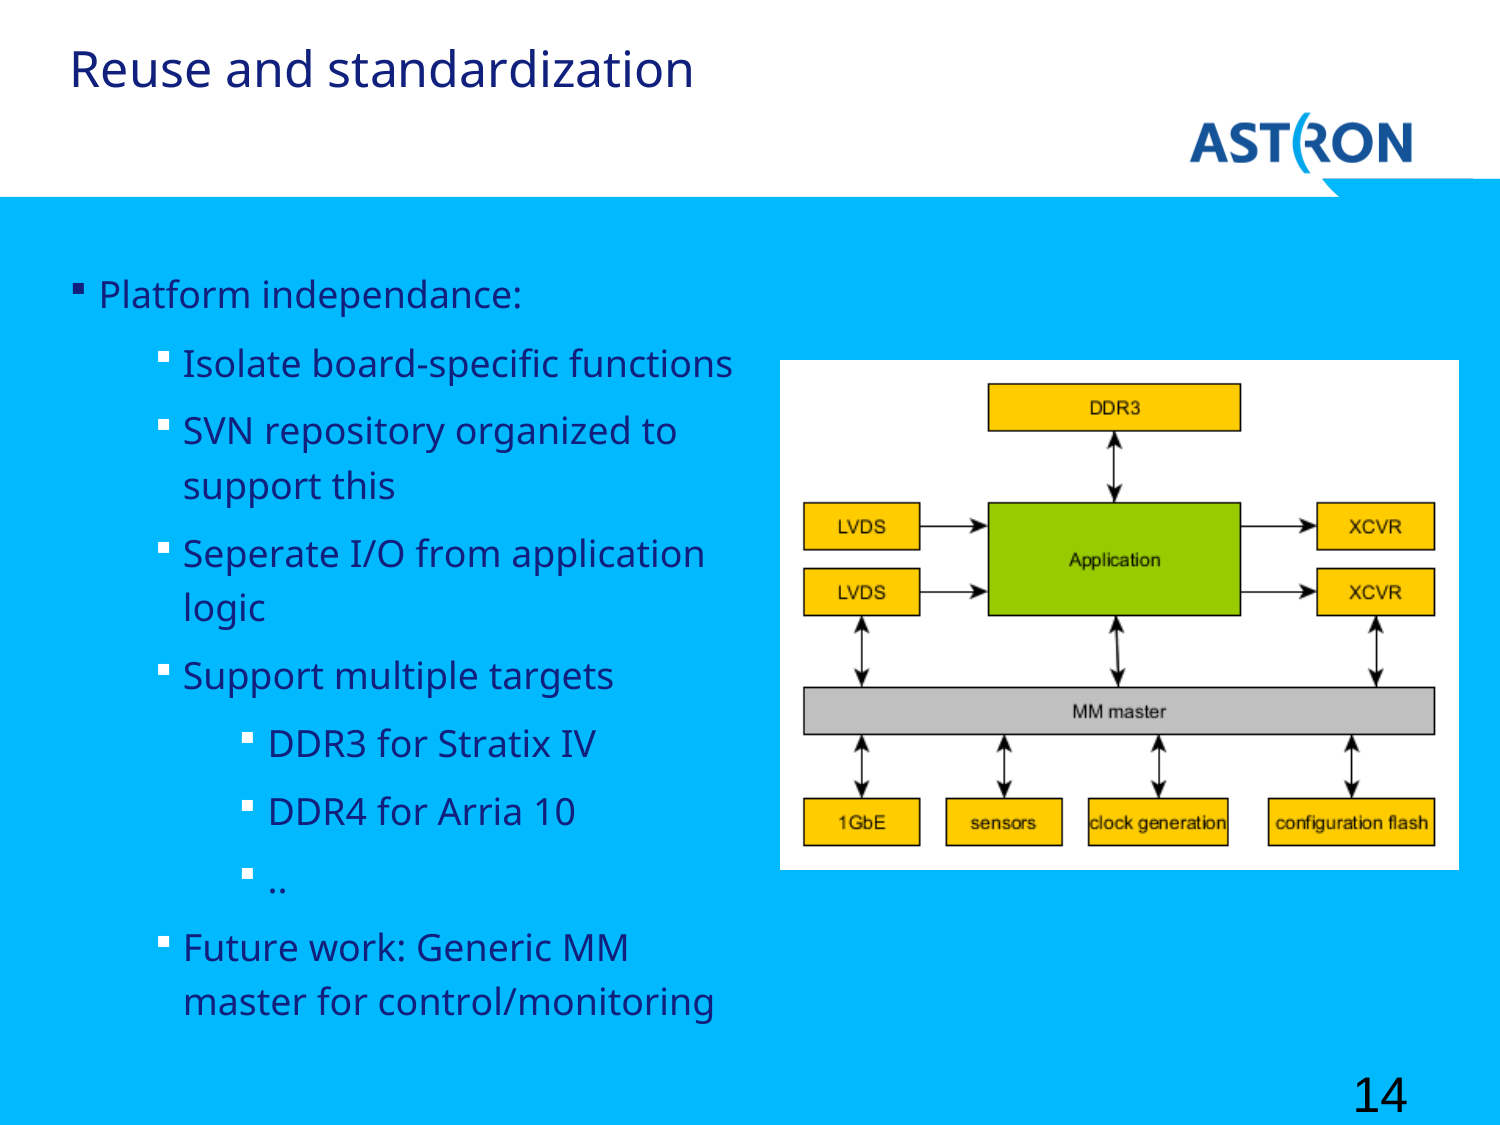

# Reuse and standardization
Platform independance:
Isolate board-specific functions
SVN repository organized to support this
Seperate I/O from application logic
Support multiple targets
DDR3 for Stratix IV
DDR4 for Arria 10
..
Future work: Generic MM master for control/monitoring
14